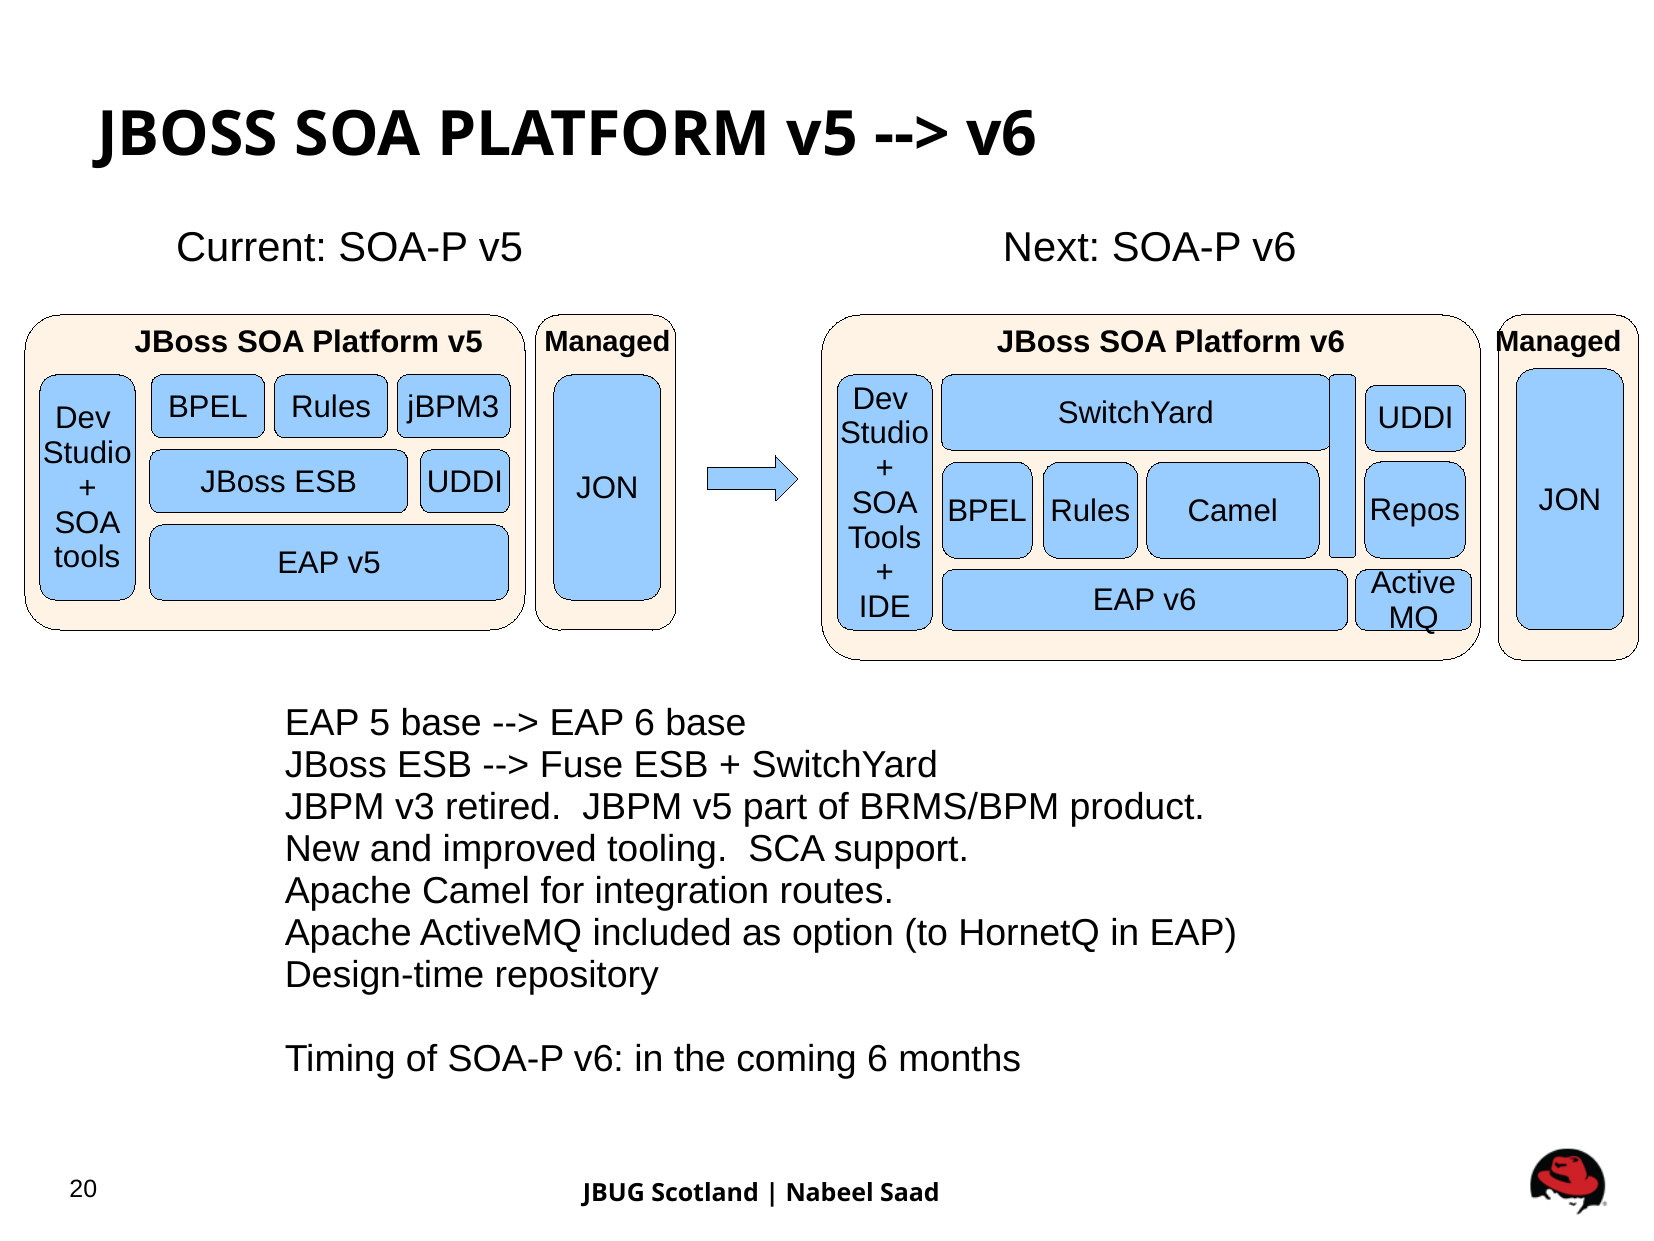

# JBOSS SOA PLATFORM v5 --> v6
Current: SOA-P v5
Next: SOA-P v6
JBoss SOA Platform v5
JBoss SOA Platform v6
Managed
Managed
JON
BPEL
jBPM3
Dev
Studio
+
SOA
tools
Rules
JON
Dev
Studio
+
SOA
Tools
+
IDE
SwitchYard
UDDI
JBoss ESB
UDDI
Repos
BPEL
Rules
Camel
EAP v5
EAP v6
Active
MQ
EAP 5 base --> EAP 6 base
JBoss ESB --> Fuse ESB + SwitchYard
JBPM v3 retired. JBPM v5 part of BRMS/BPM product.
New and improved tooling. SCA support.
Apache Camel for integration routes.
Apache ActiveMQ included as option (to HornetQ in EAP)
Design-time repository
Timing of SOA-P v6: in the coming 6 months